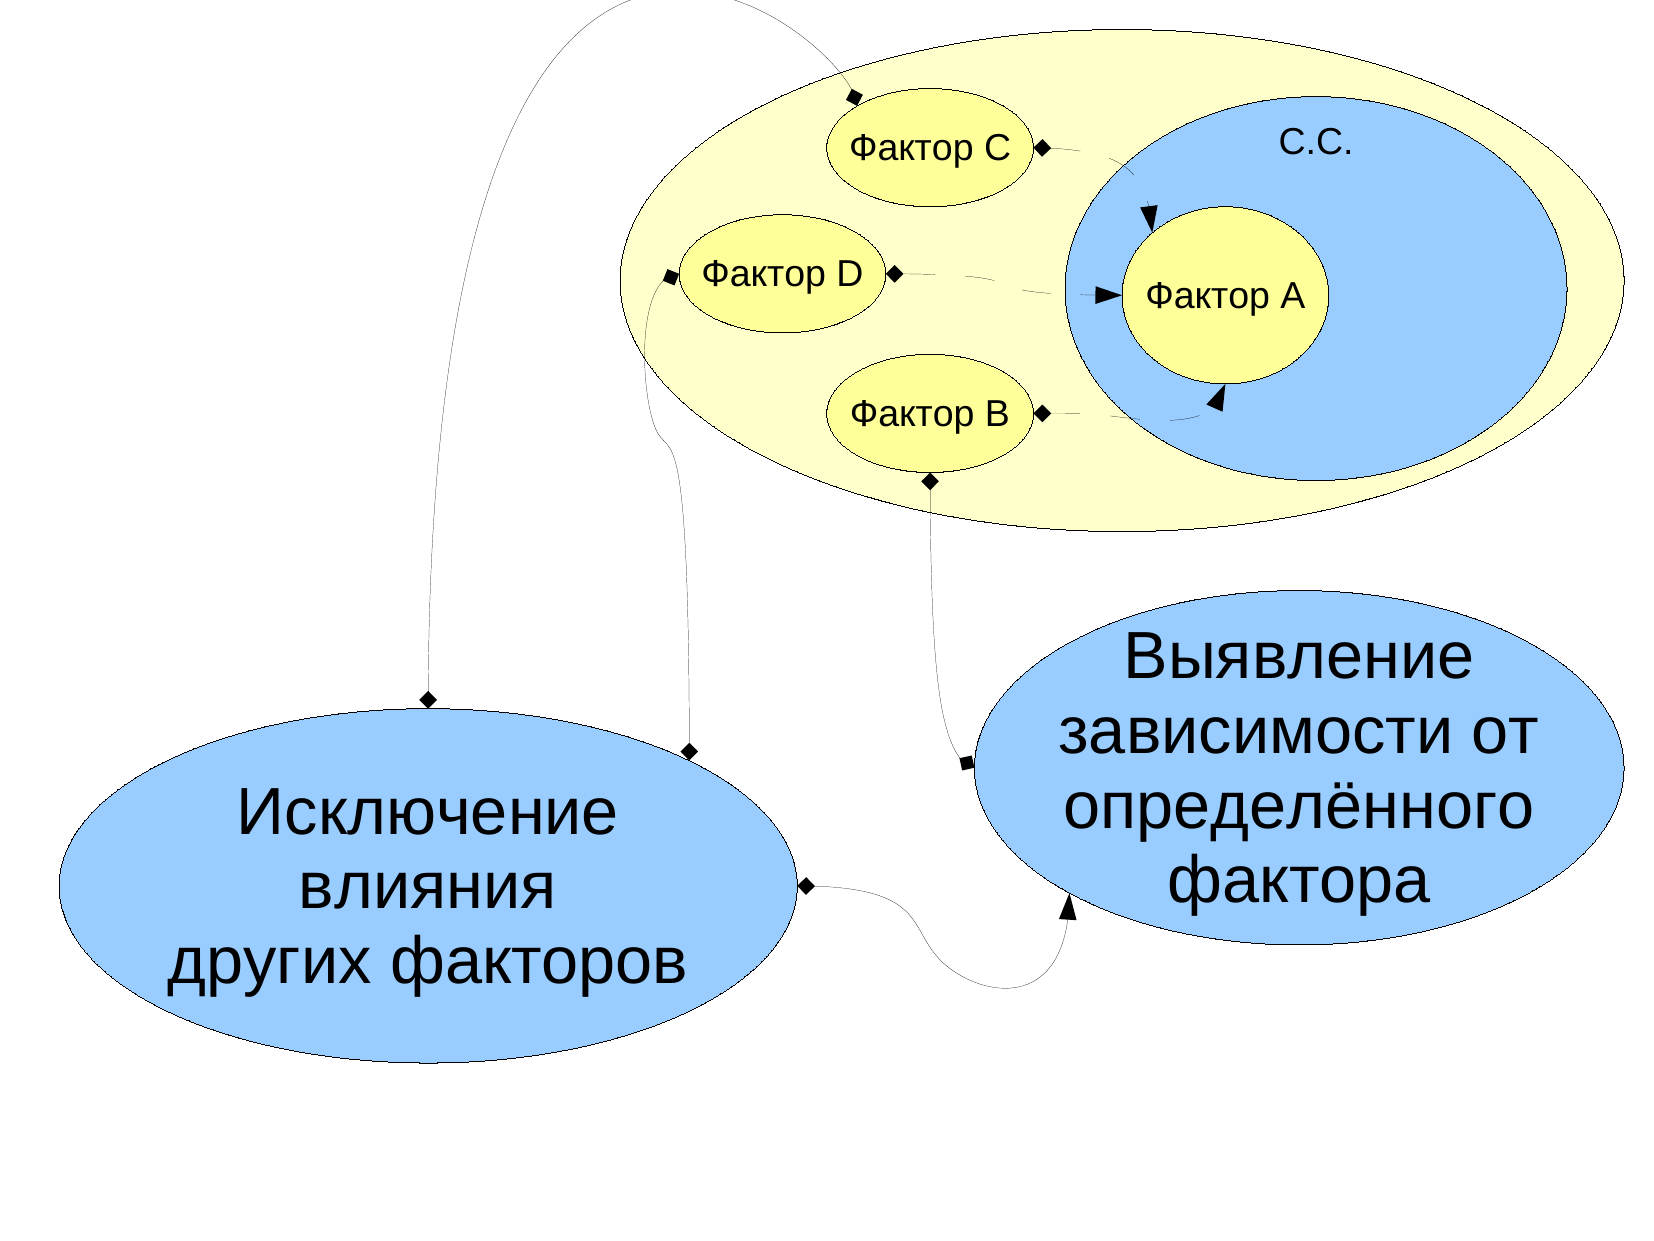

Фактор С
С.С.
Фактор А
Фактор D
Фактор B
Выявление
зависимости от
определённого
фактора
Исключение
влияния
других факторов